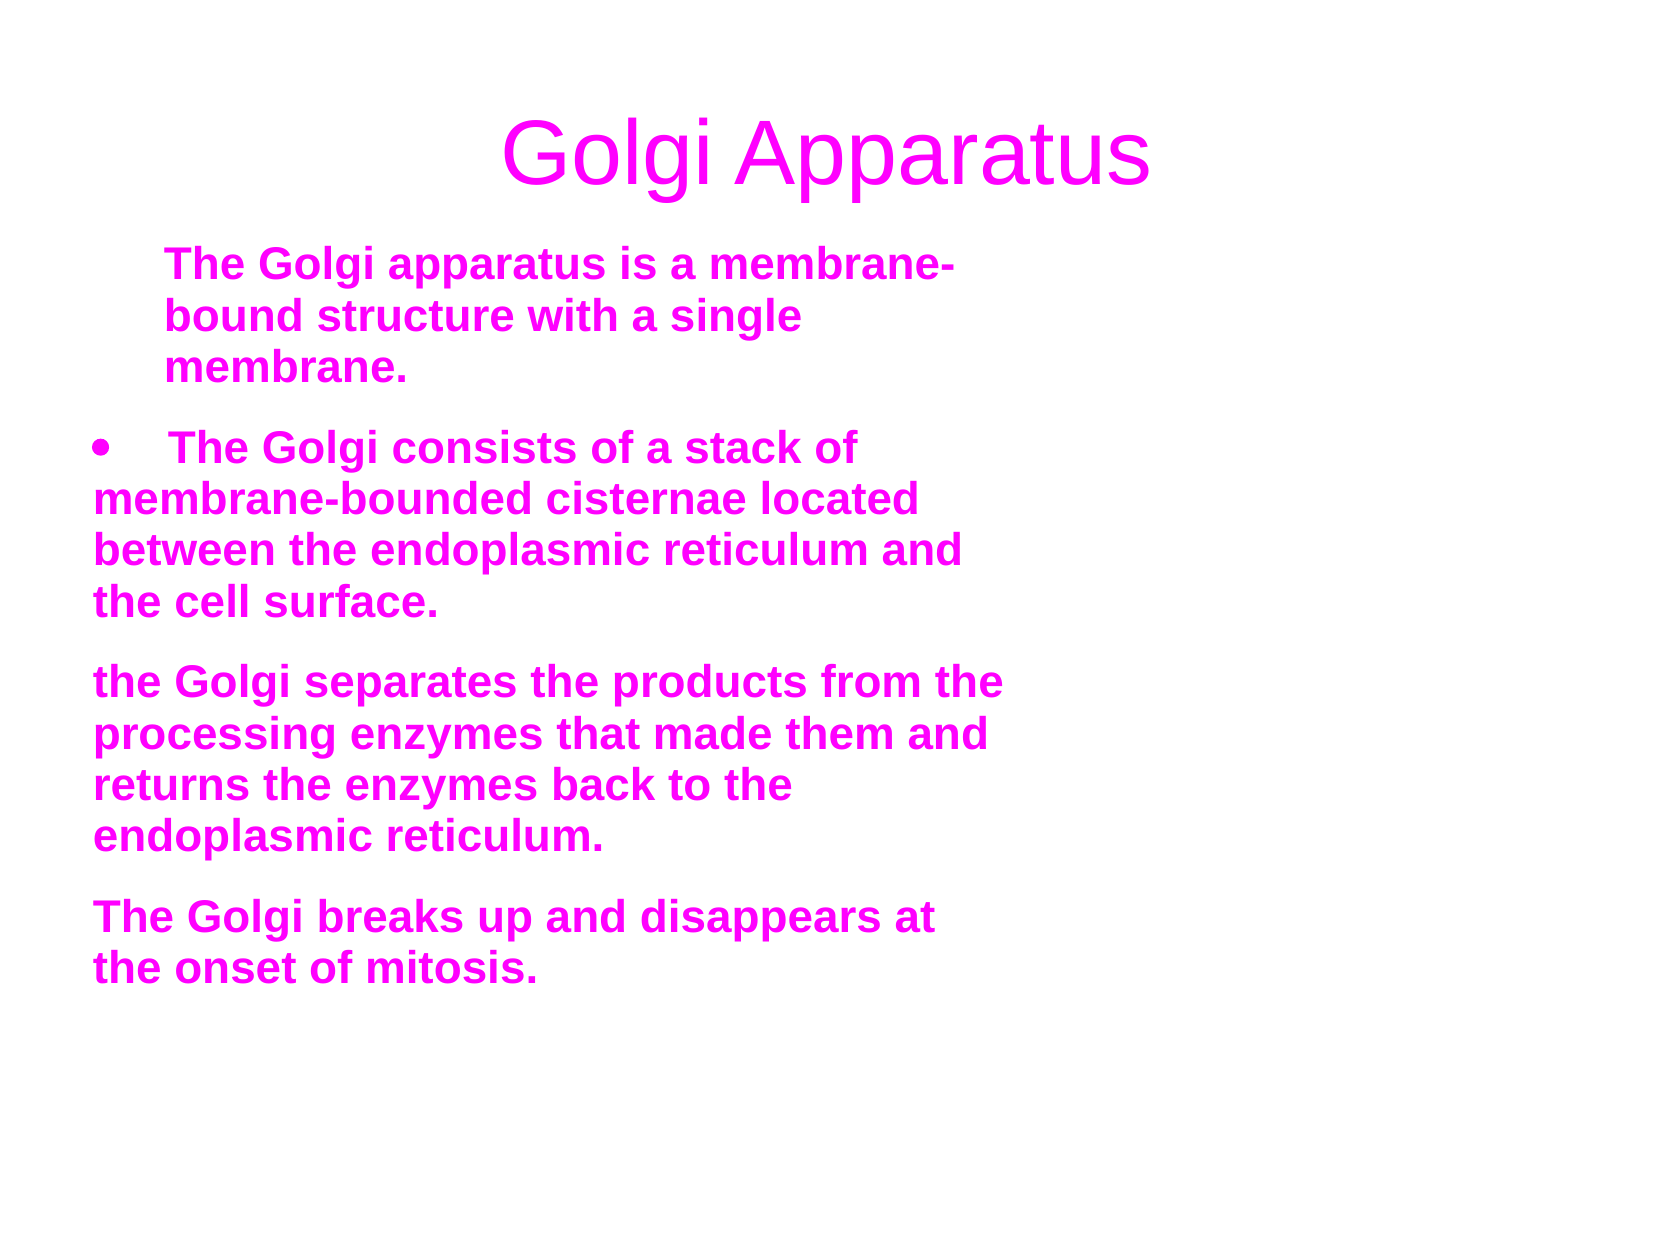

# Golgi Apparatus
The Golgi apparatus is a membrane-bound structure with a single membrane.
·	The Golgi consists of a stack of membrane-bounded cisternae located between the endoplasmic reticulum and the cell surface.
the Golgi separates the products from the processing enzymes that made them and returns the enzymes back to the endoplasmic reticulum.
The Golgi breaks up and disappears at the onset of mitosis.